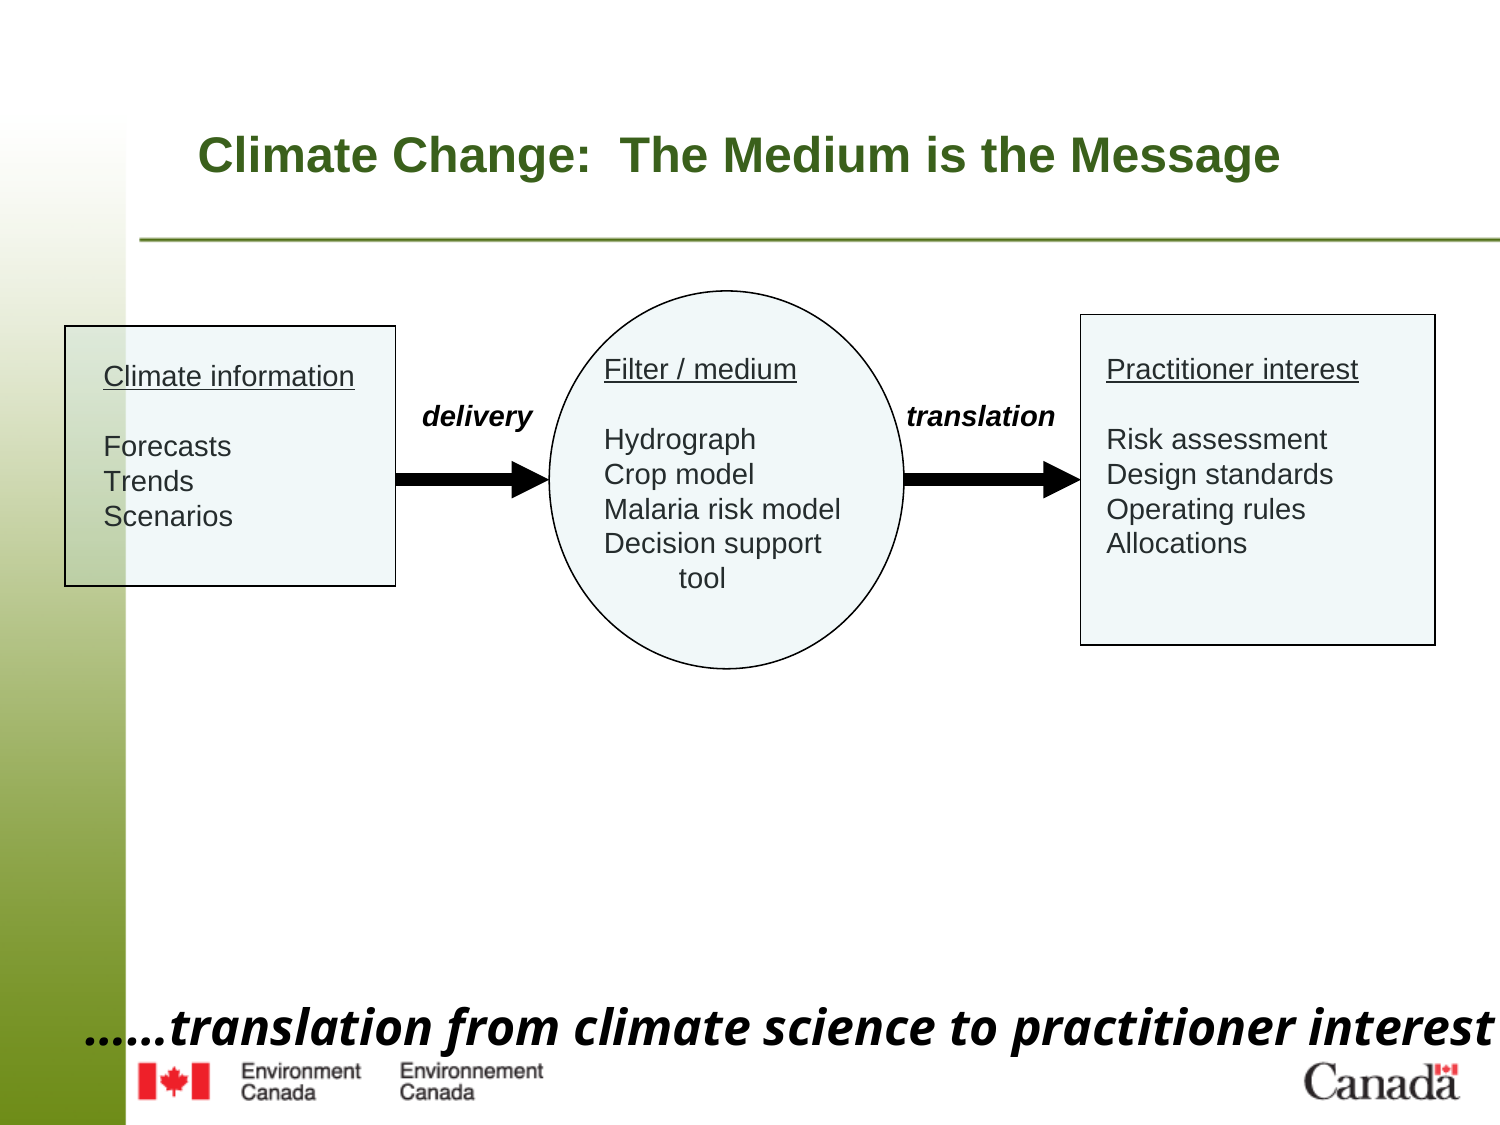

# Climate Change: The Medium is the Message
Filter / medium
Hydrograph
Crop model
Malaria risk model
Decision support
tool
Practitioner interest
Risk assessment
Design standards
Operating rules
Allocations
Climate information
Forecasts
Trends
Scenarios
delivery
translation
……translation from climate science to practitioner interest